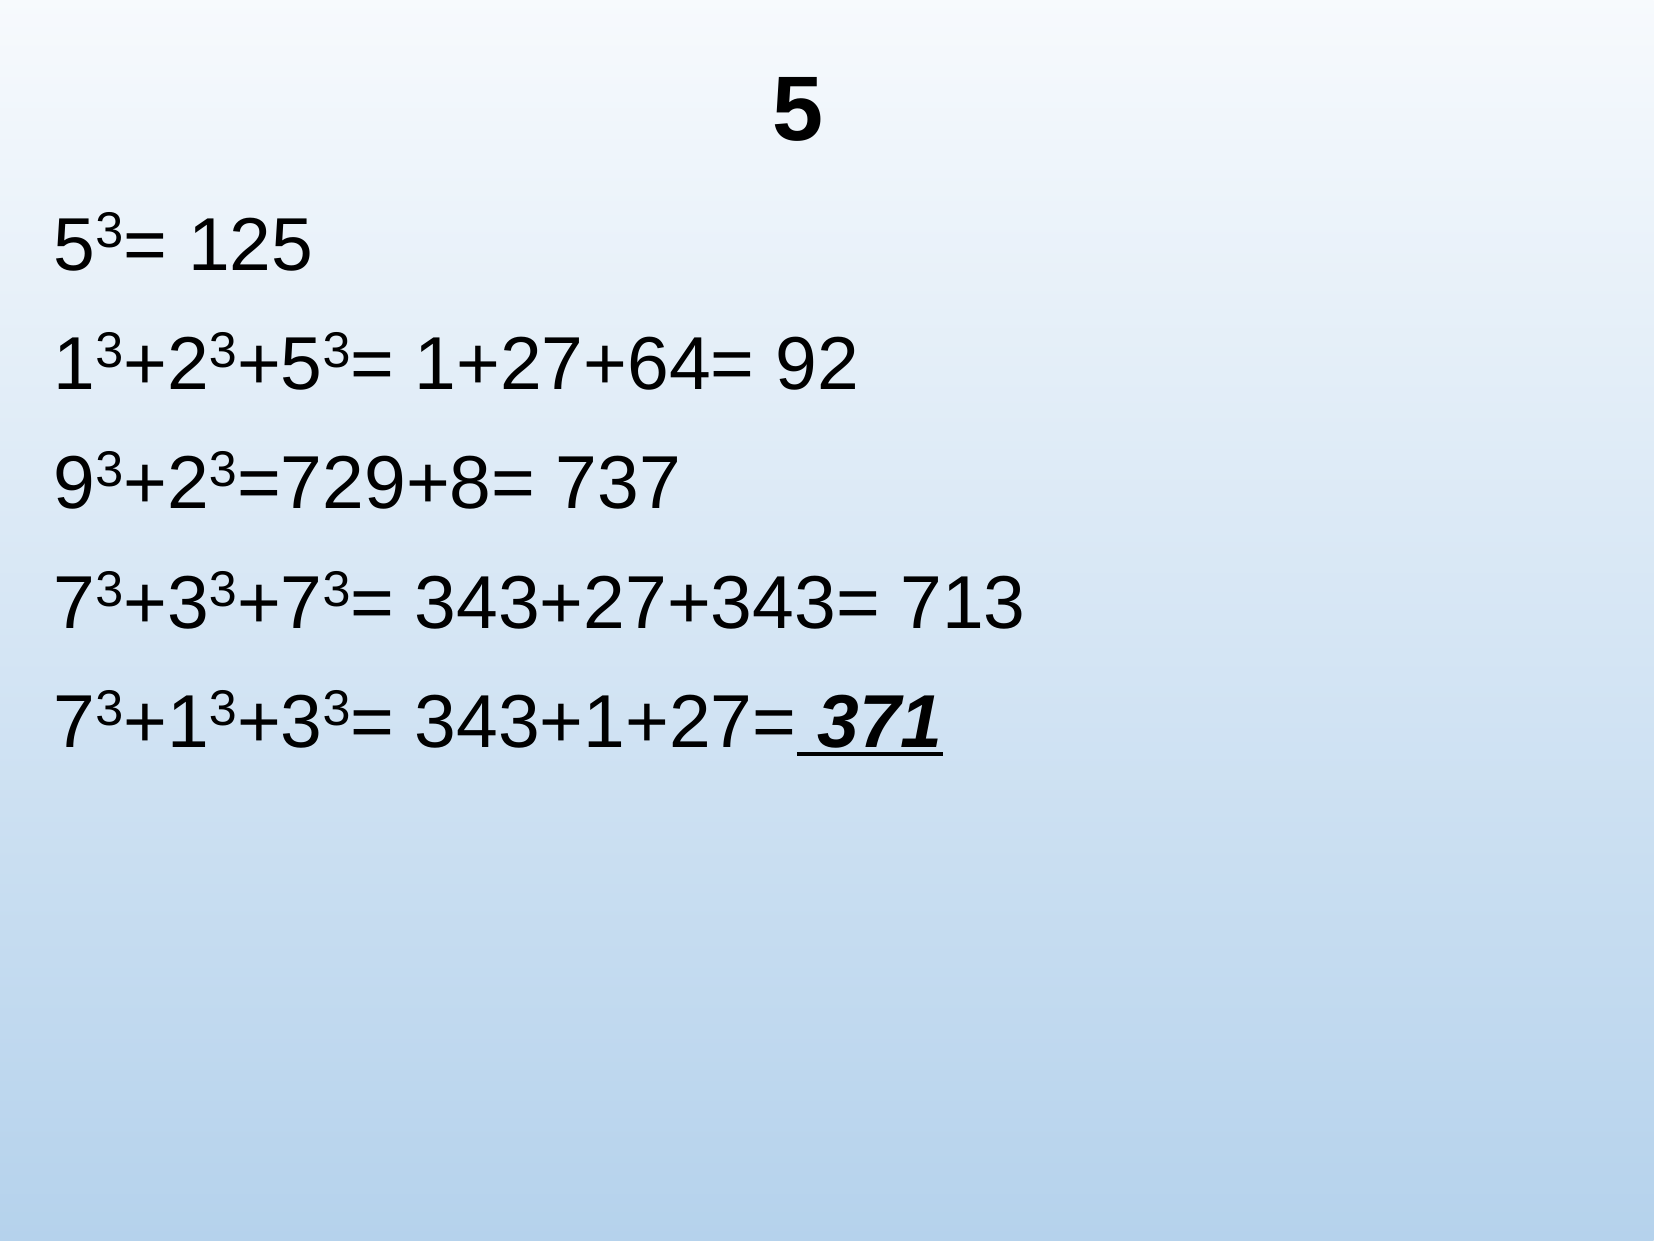

5
# 53= 125
13+23+53= 1+27+64= 92
93+23=729+8= 737
73+33+73= 343+27+343= 713
73+13+33= 343+1+27= 371